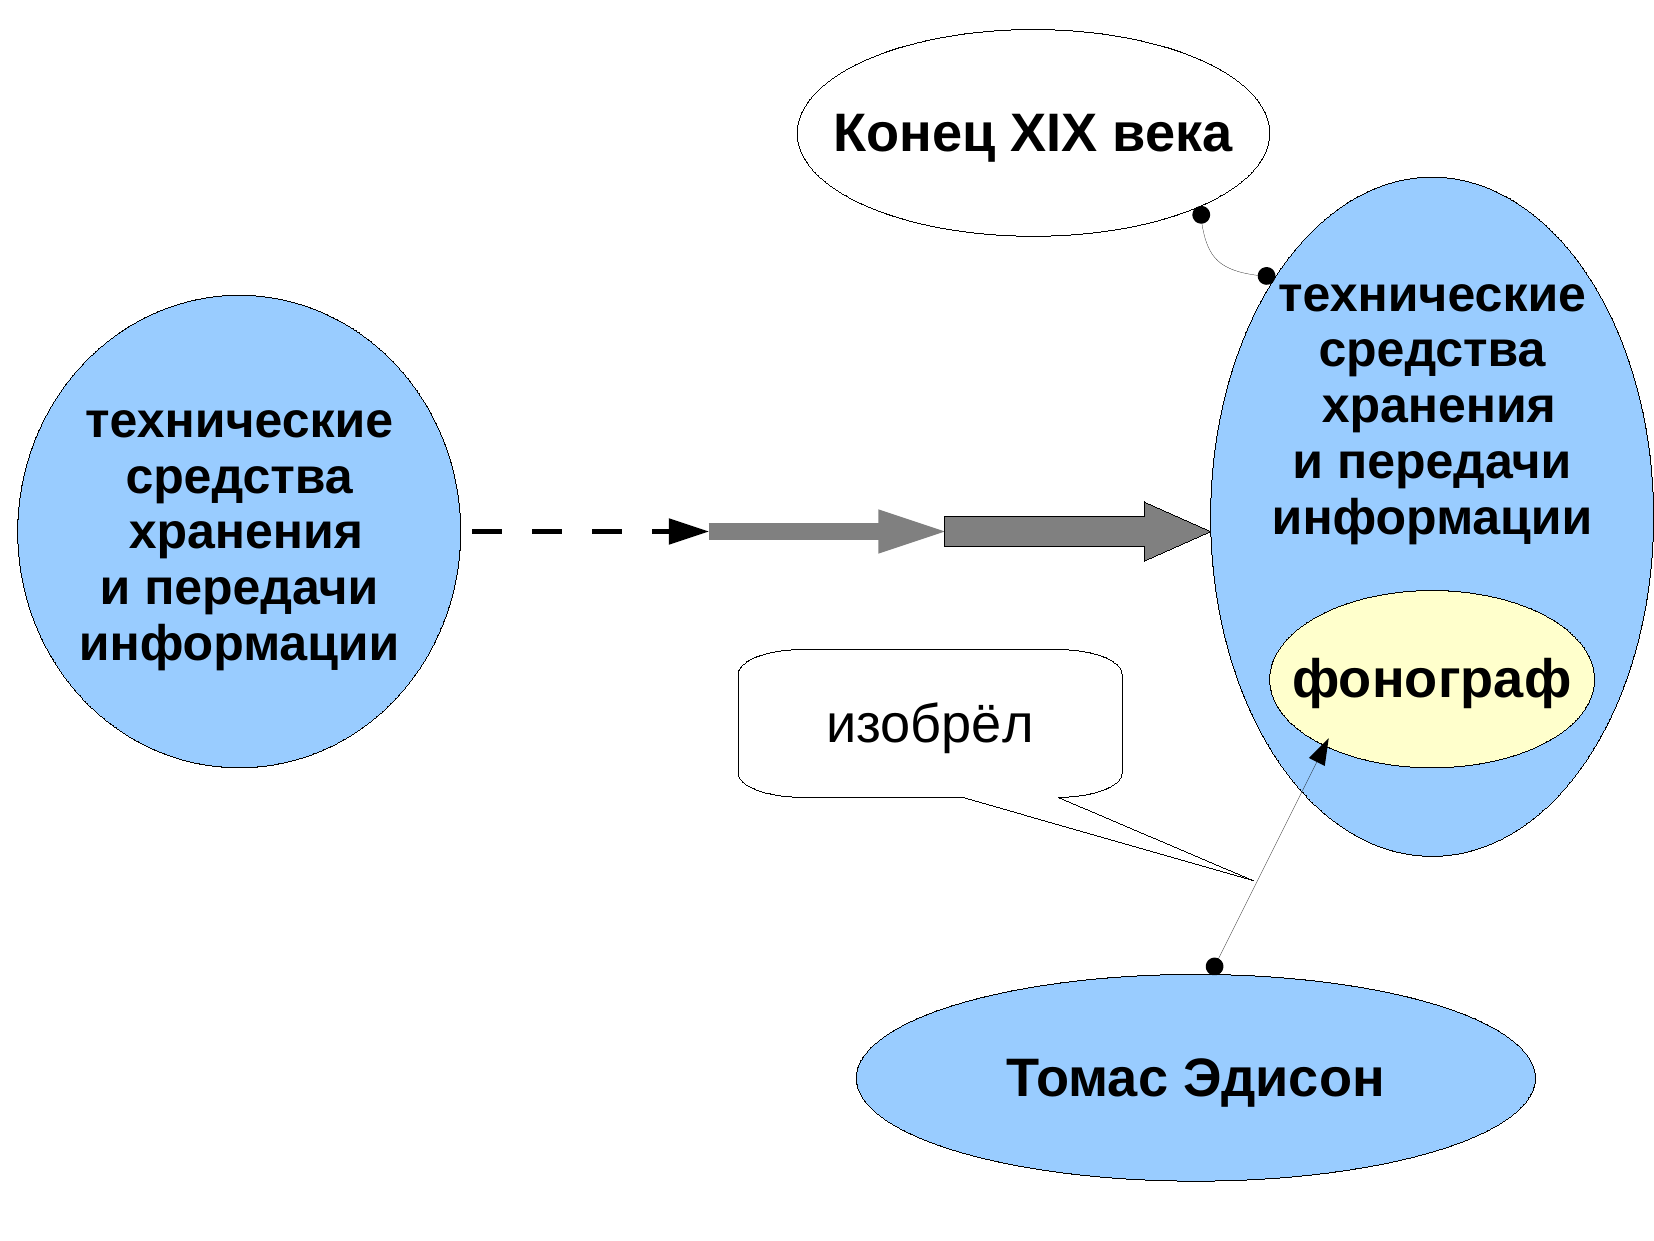

Конец XIX века
технические
средства
 хранения
и передачи
информации
технические
средства
 хранения
и передачи
информации
фонограф
изобрёл
Томас Эдисон